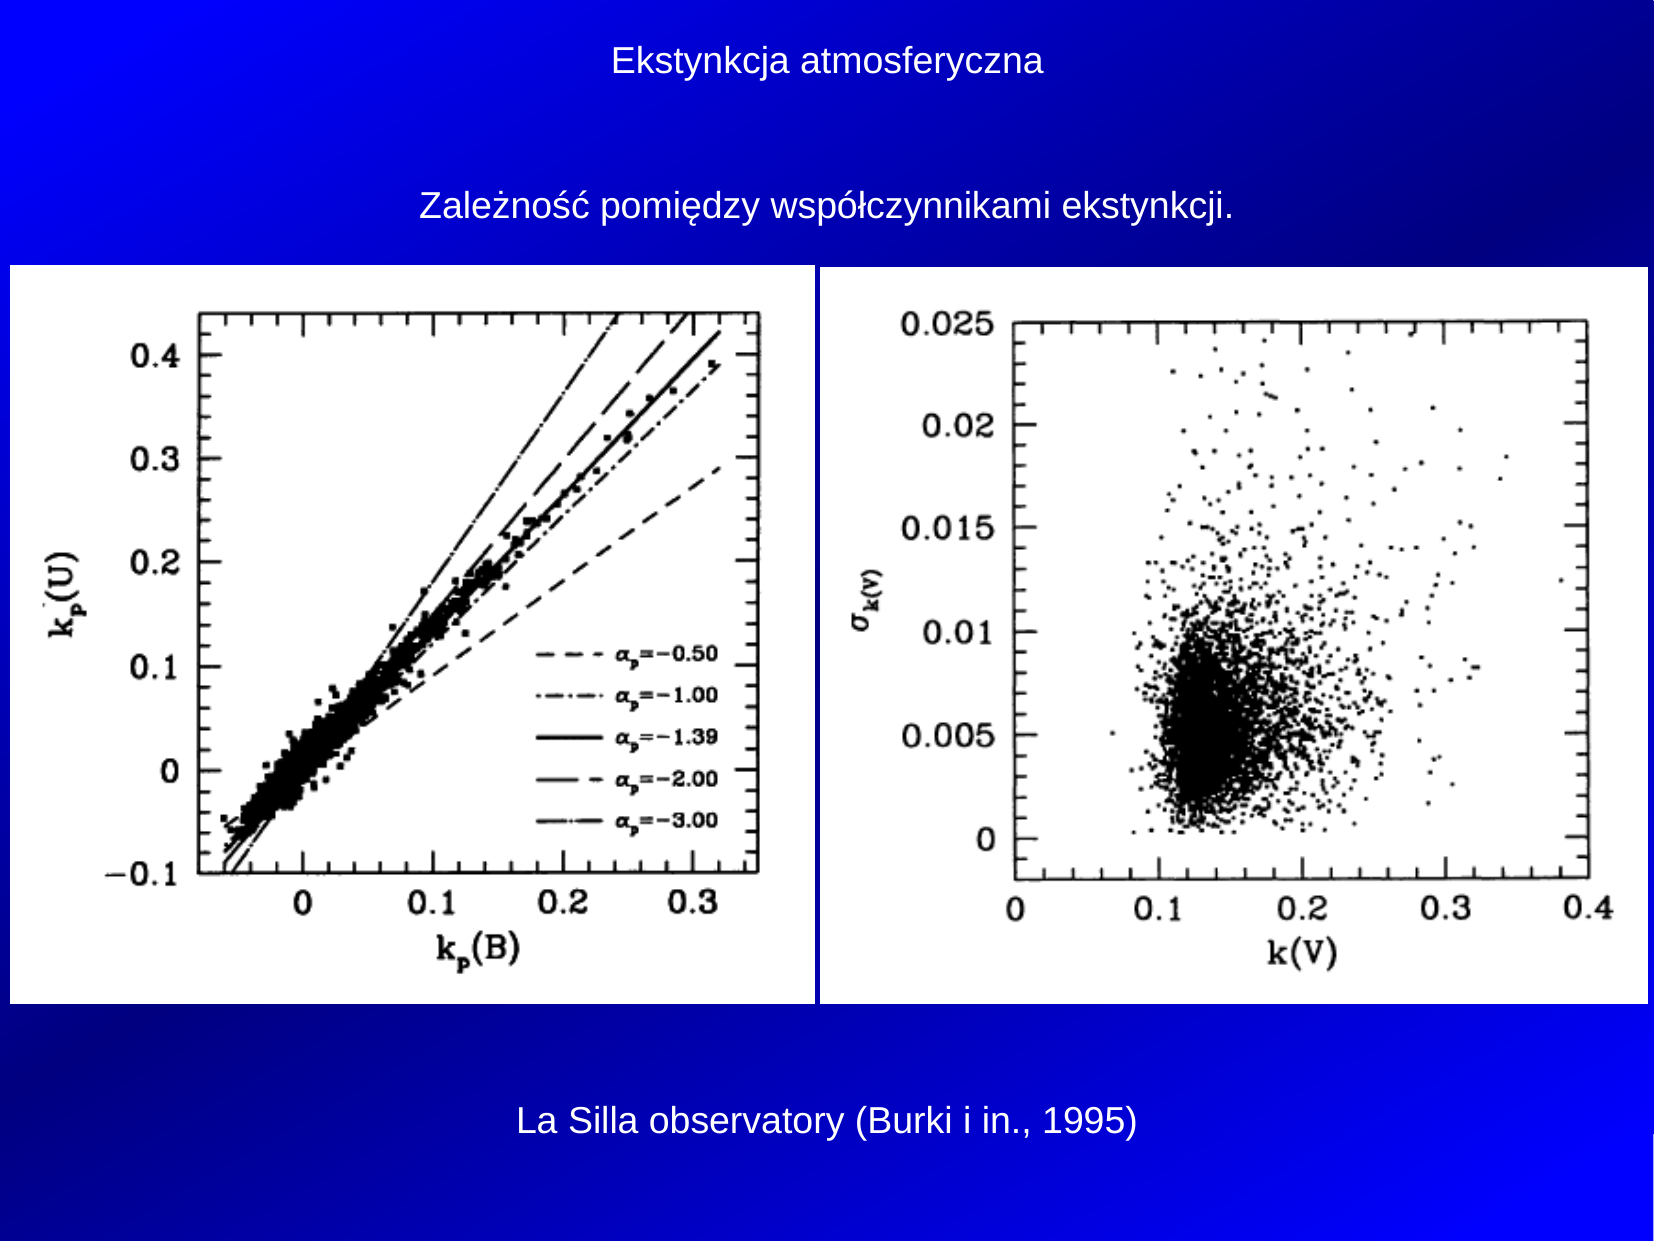

Ekstynkcja atmosferyczna
Zależność pomiędzy współczynnikami ekstynkcji.
La Silla observatory (Burki i in., 1995)